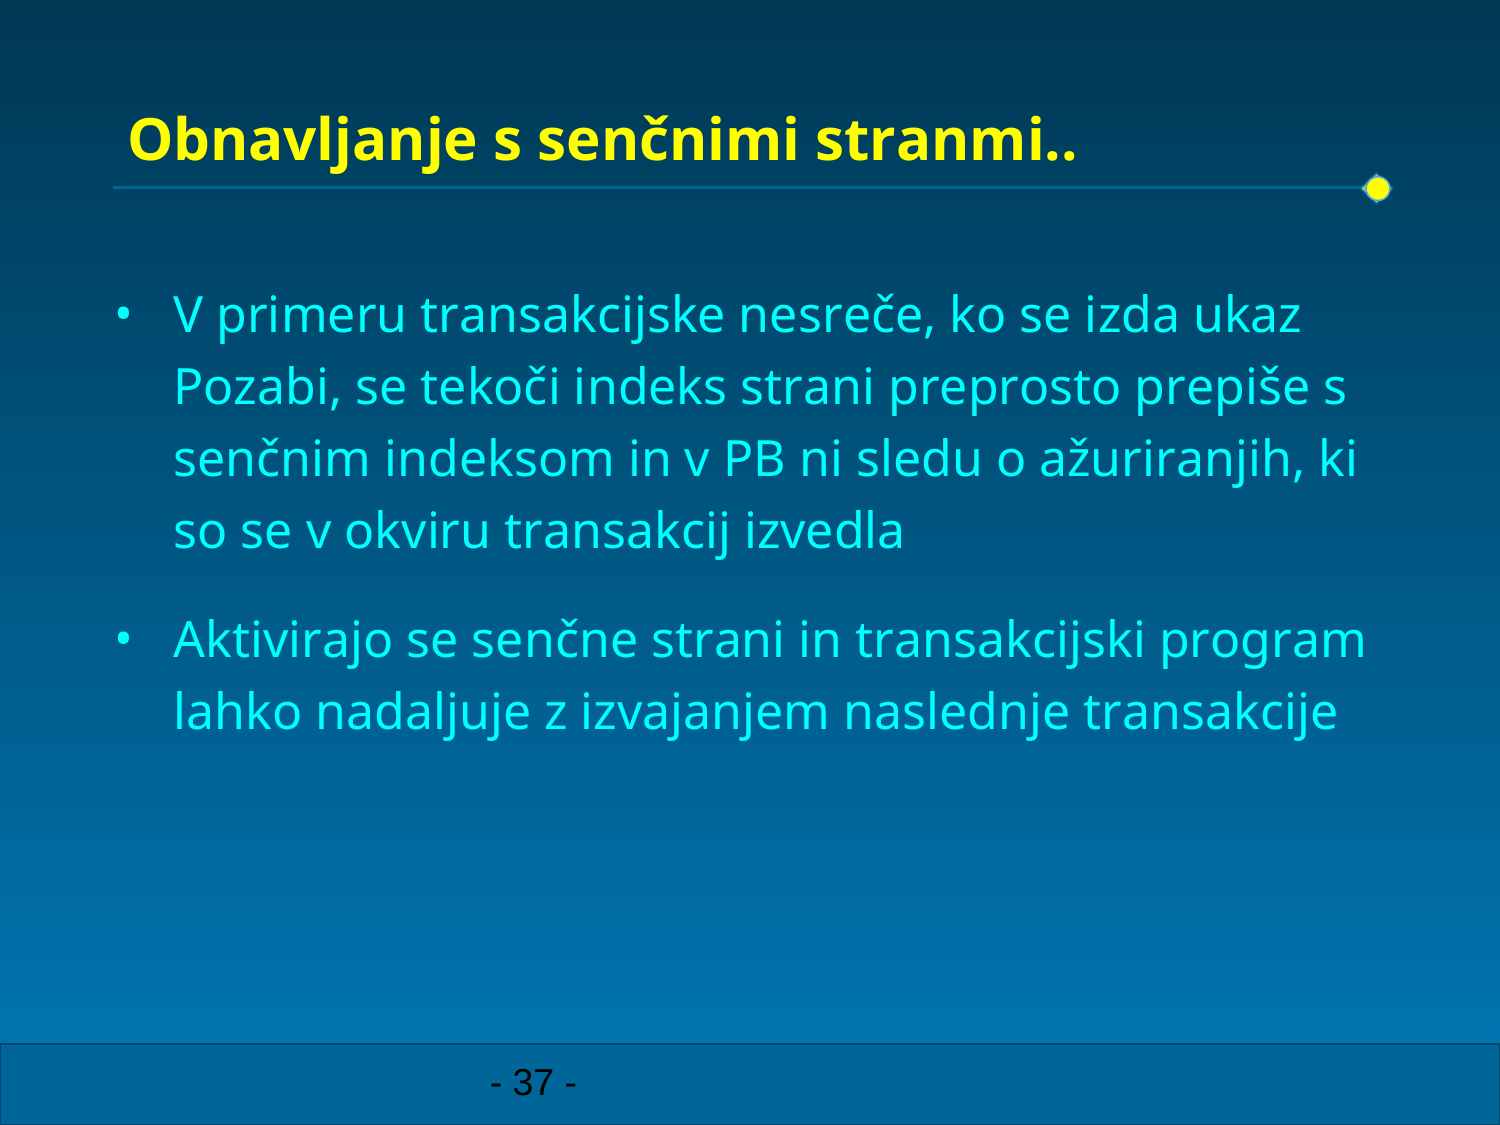

# Obnavljanje s senčnimi stranmi..
V primeru transakcijske nesreče, ko se izda ukaz Pozabi, se tekoči indeks strani preprosto prepiše s senčnim indeksom in v PB ni sledu o ažuriranjih, ki so se v okviru transakcij izvedla
Aktivirajo se senčne strani in transakcijski program lahko nadaljuje z izvajanjem naslednje transakcije